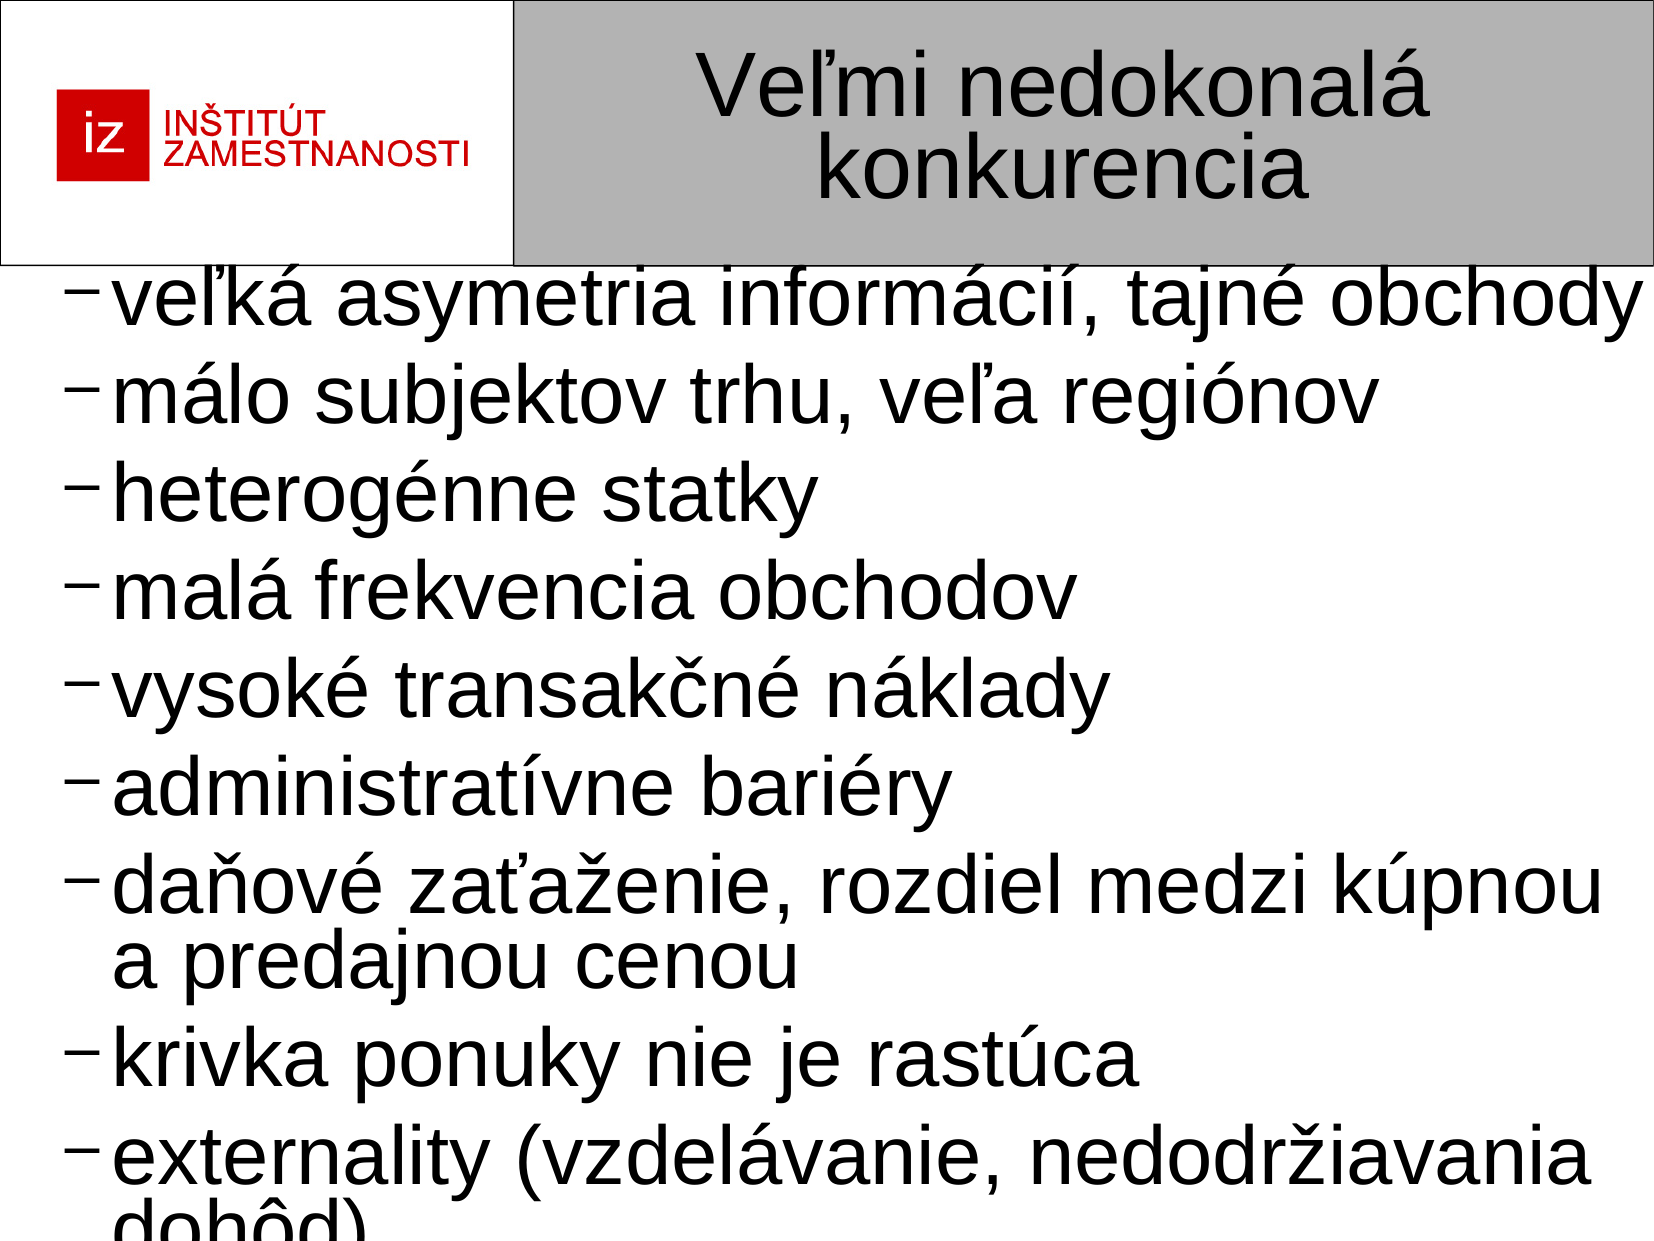

# Veľmi nedokonalá konkurencia
veľká asymetria informácií, tajné obchody
málo subjektov trhu, veľa regiónov
heterogénne statky
malá frekvencia obchodov
vysoké transakčné náklady
administratívne bariéry
daňové zaťaženie, rozdiel medzi kúpnou a predajnou cenou
krivka ponuky nie je rastúca
externality (vzdelávanie, nedodržiavania dohôd)
…